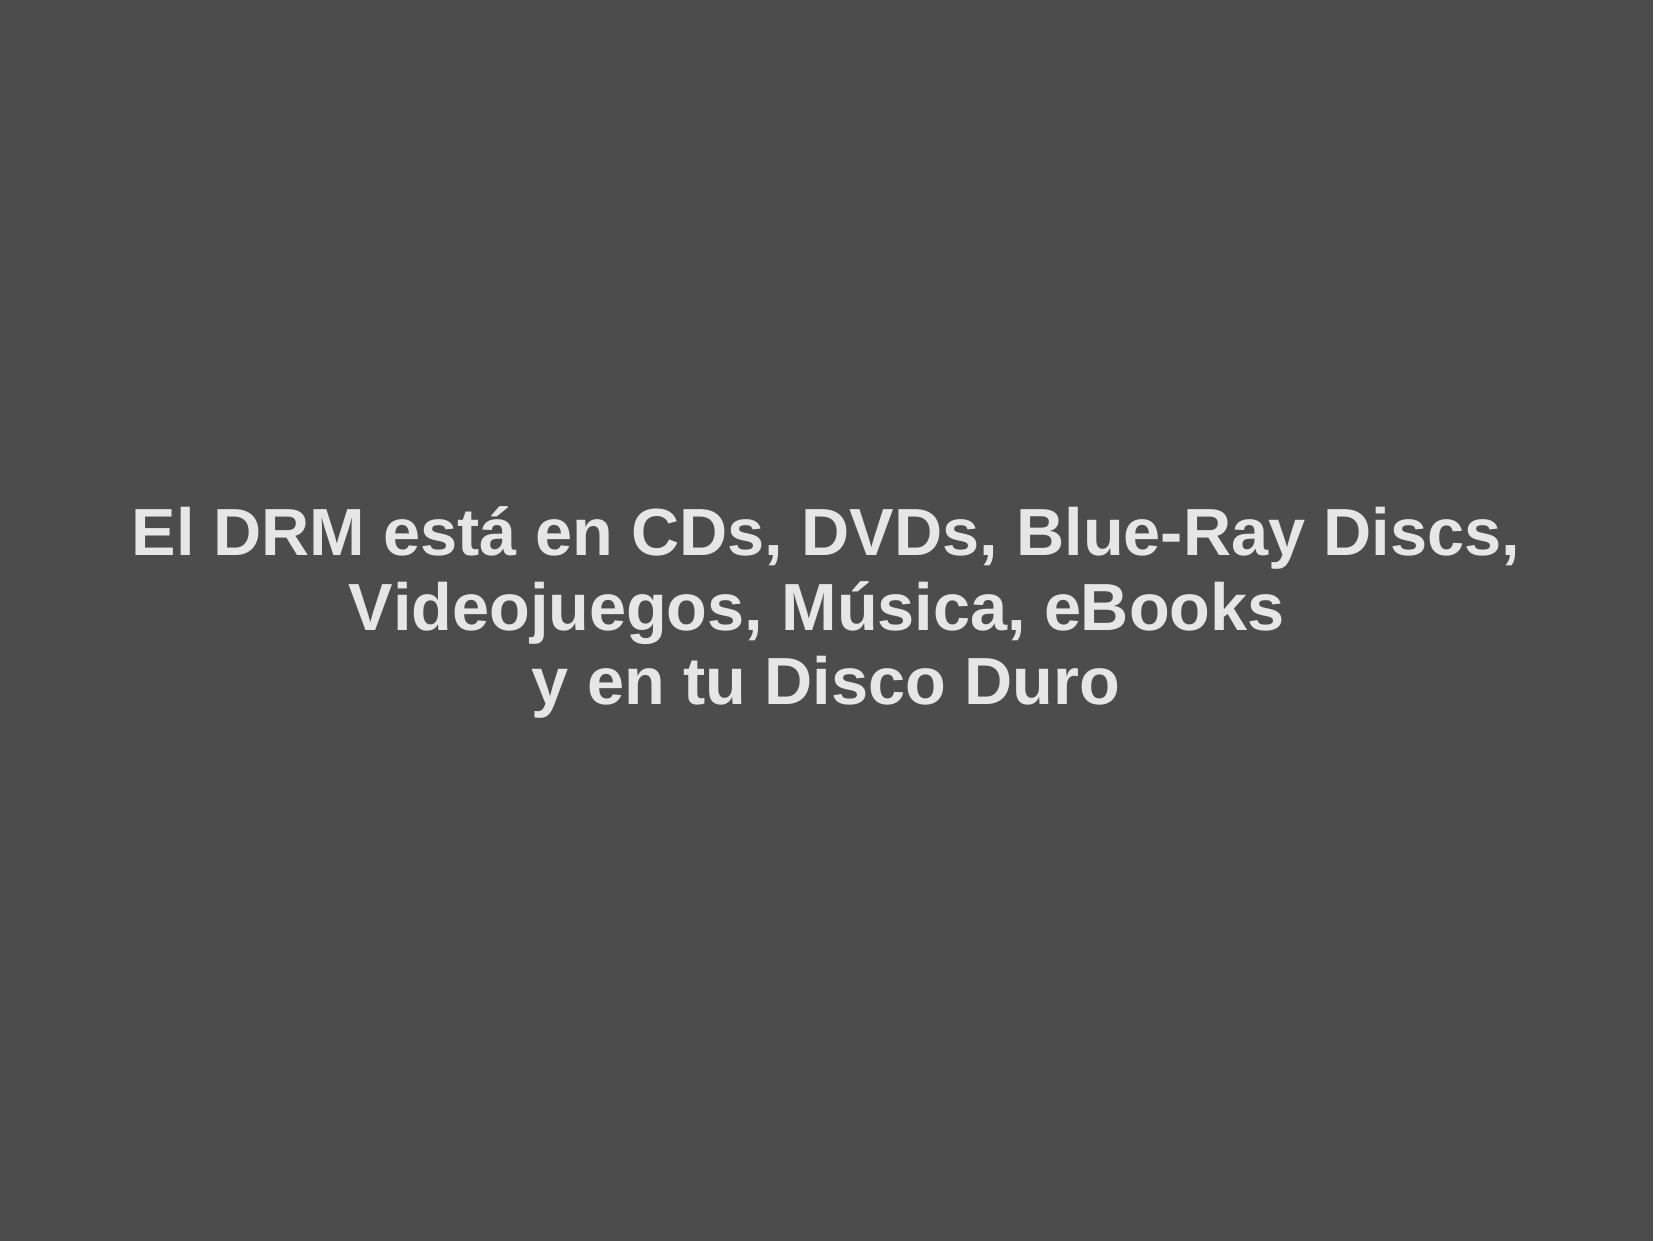

# El DRM está en CDs, DVDs, Blue-Ray Discs, Videojuegos, Música, eBooks
y en tu Disco Duro